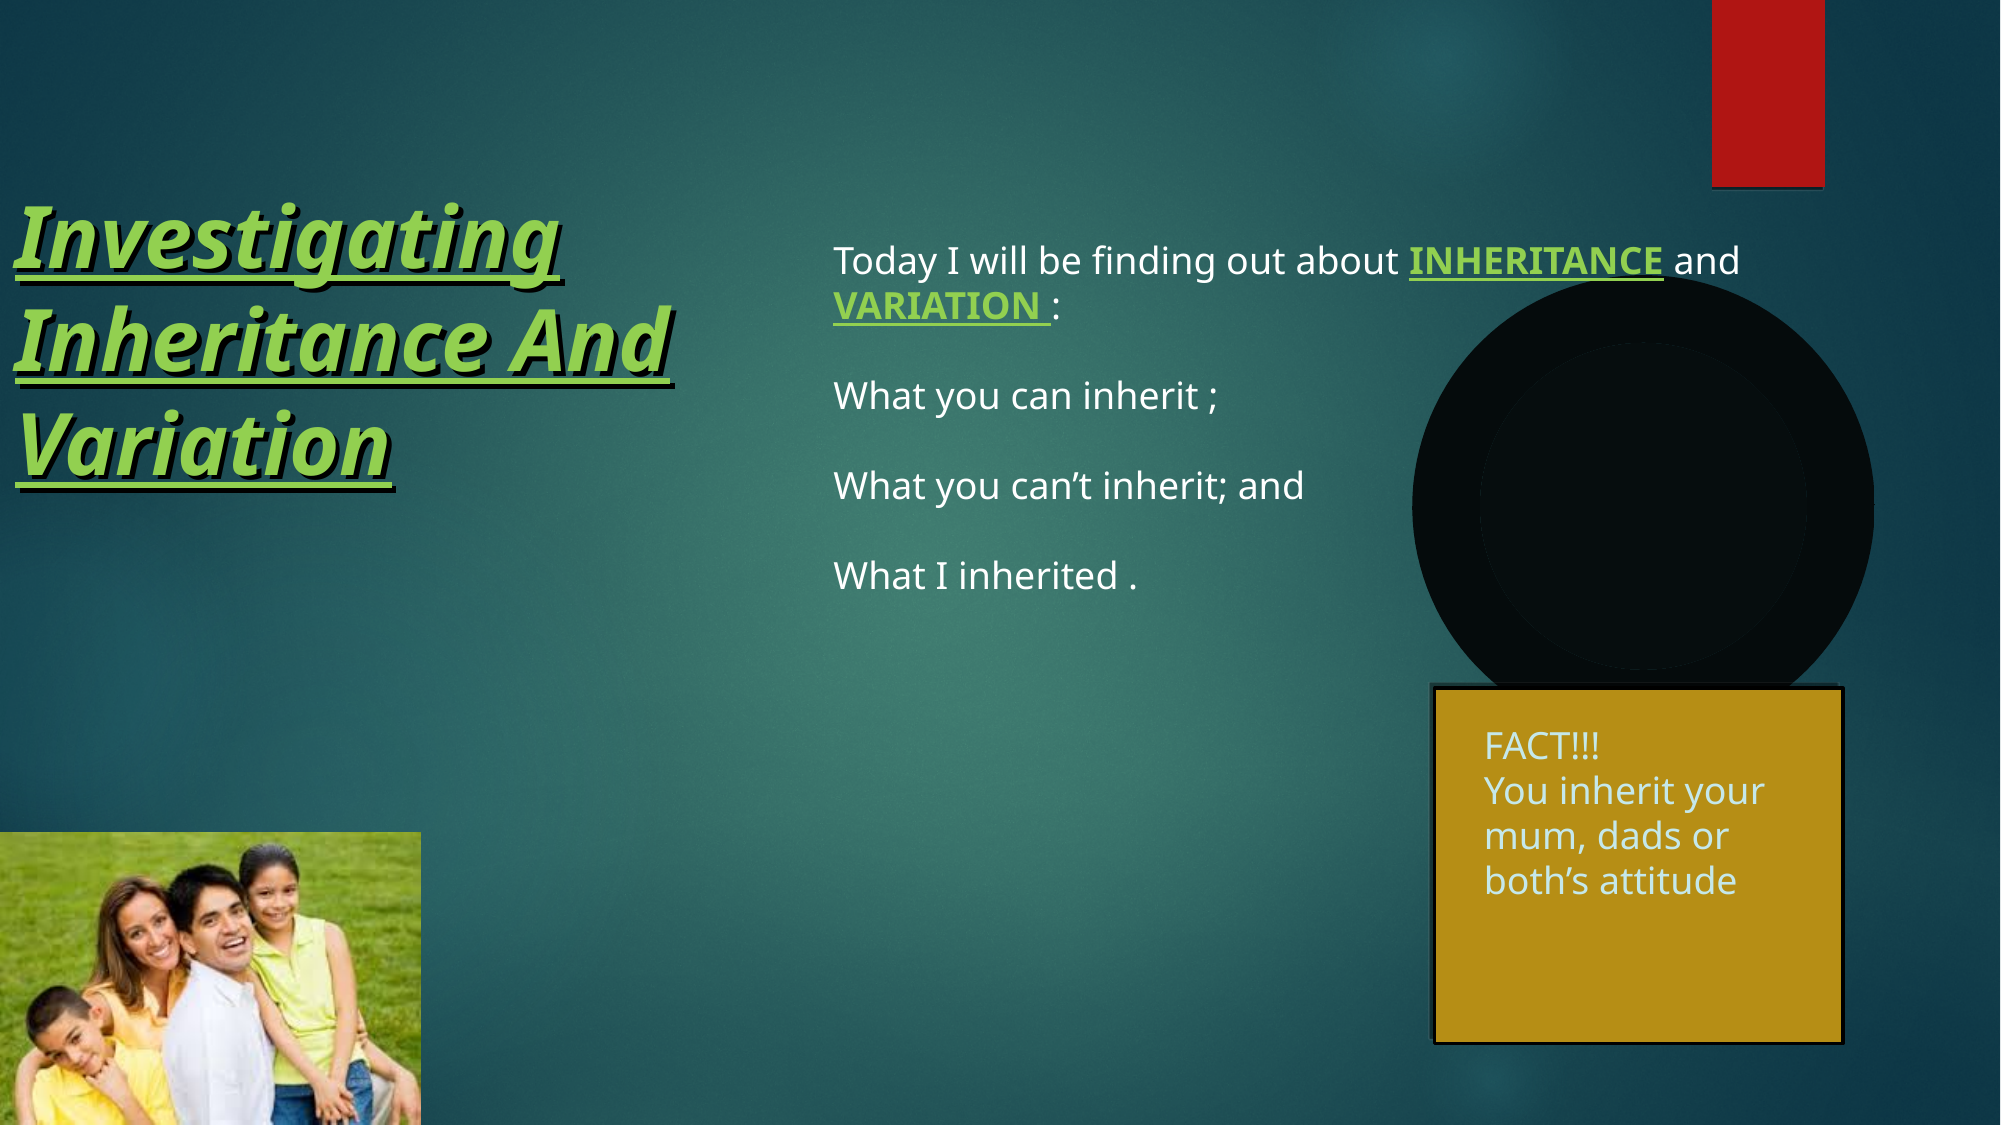

# Investigating Inheritance And Variation
Today I will be finding out about INHERITANCE and VARIATION :
What you can inherit ;
What you can’t inherit; and
What I inherited .
FACT!!!
You inherit your mum, dads or both’s attitude